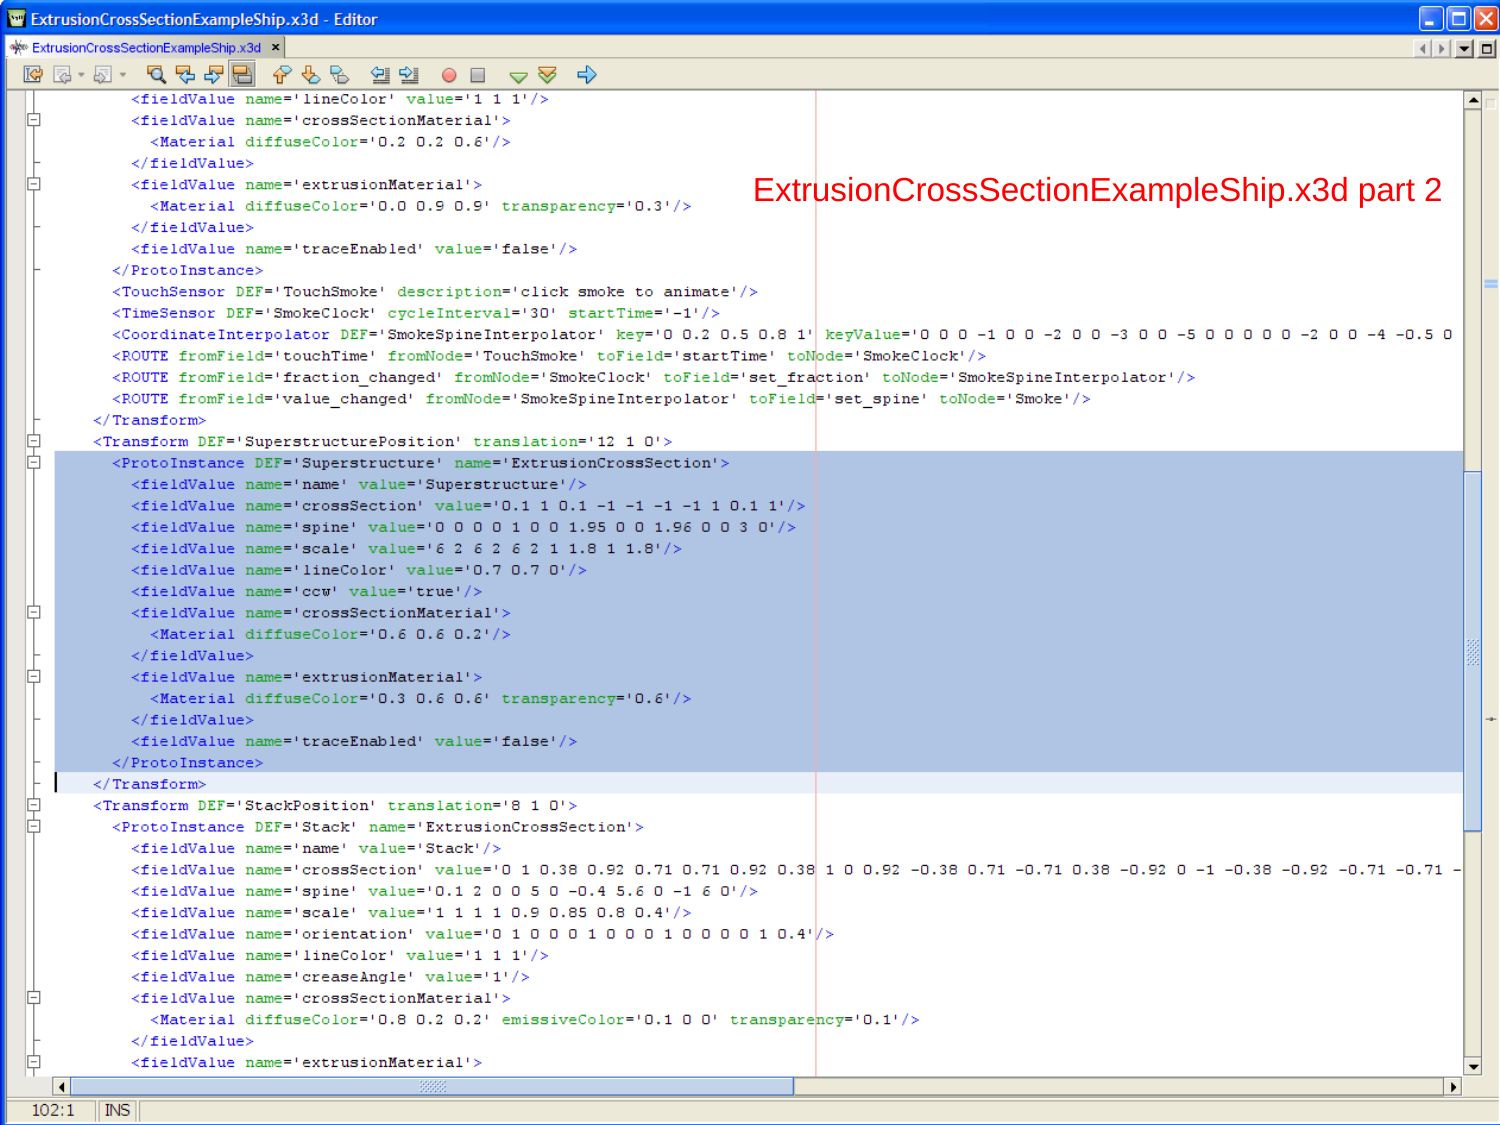

# Extrusion node X3D-Edit
ExtrusionCrossSectionExampleShip.x3d part 2